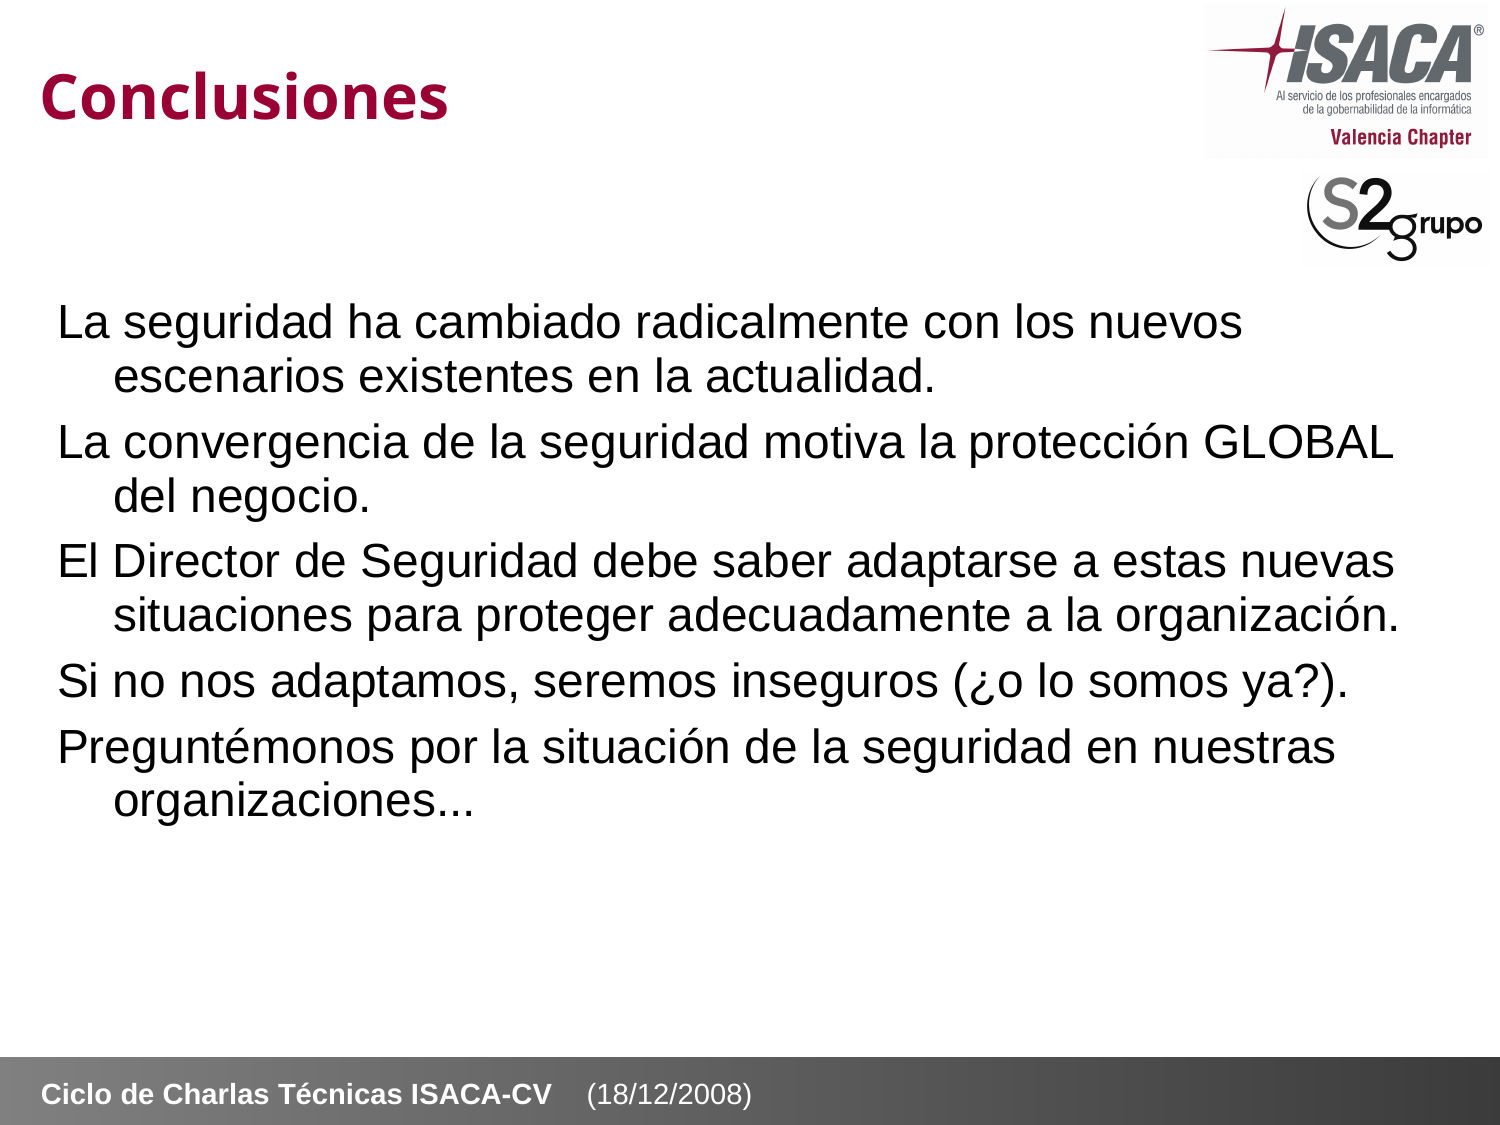

Conclusiones
# La seguridad ha cambiado radicalmente con los nuevos escenarios existentes en la actualidad.
La convergencia de la seguridad motiva la protección GLOBAL del negocio.
El Director de Seguridad debe saber adaptarse a estas nuevas situaciones para proteger adecuadamente a la organización.
Si no nos adaptamos, seremos inseguros (¿o lo somos ya?).
Preguntémonos por la situación de la seguridad en nuestras organizaciones...